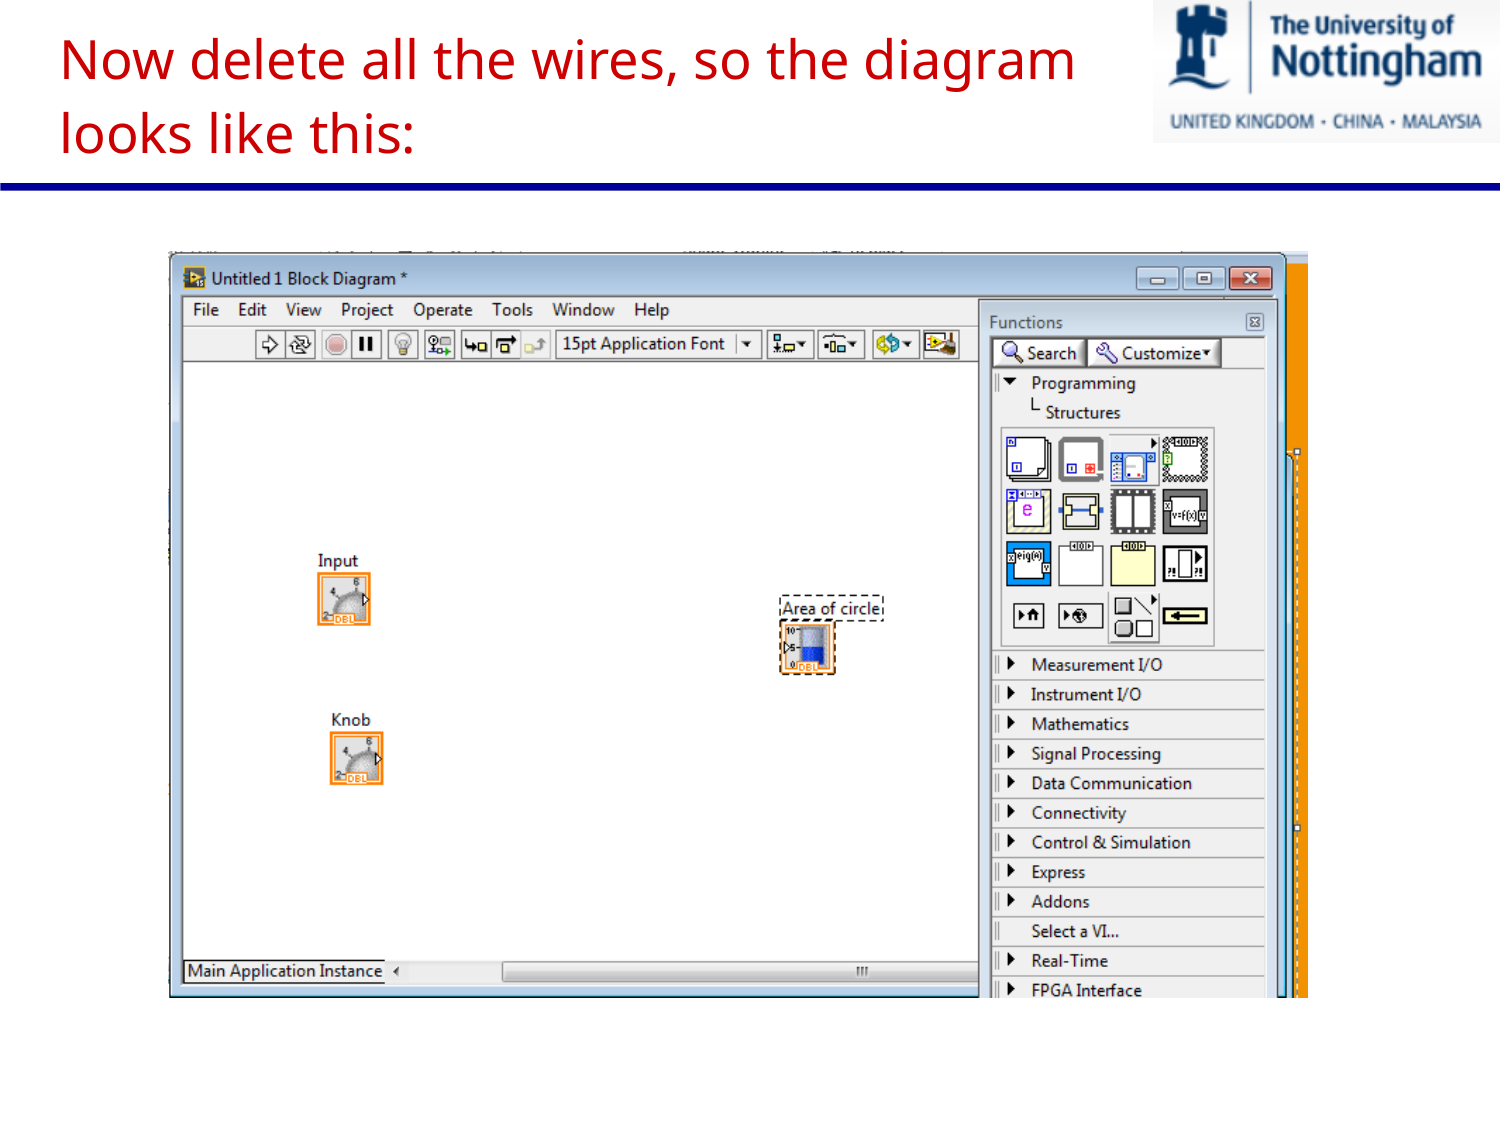

# Now delete all the wires, so the diagram looks like this: